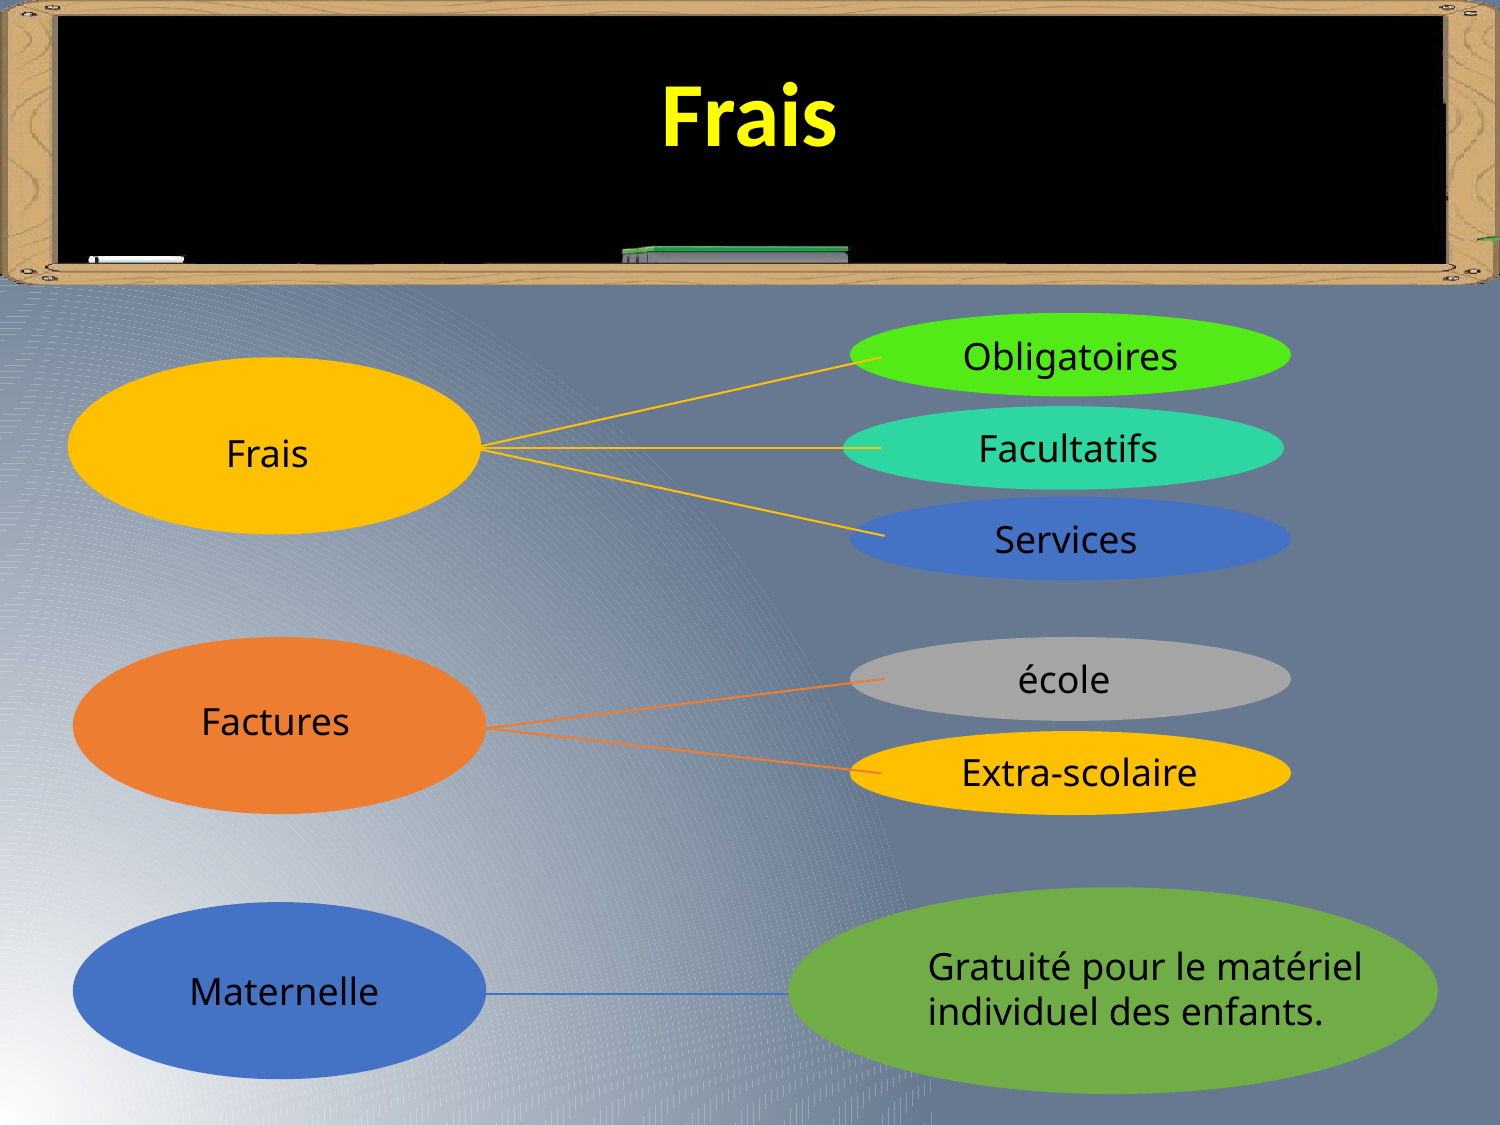

Frais
Obligatoires
Frais
Facultatifs
Services
Factures
école
Extra-scolaire
Gratuité pour le matériel individuel des enfants.
Maternelle